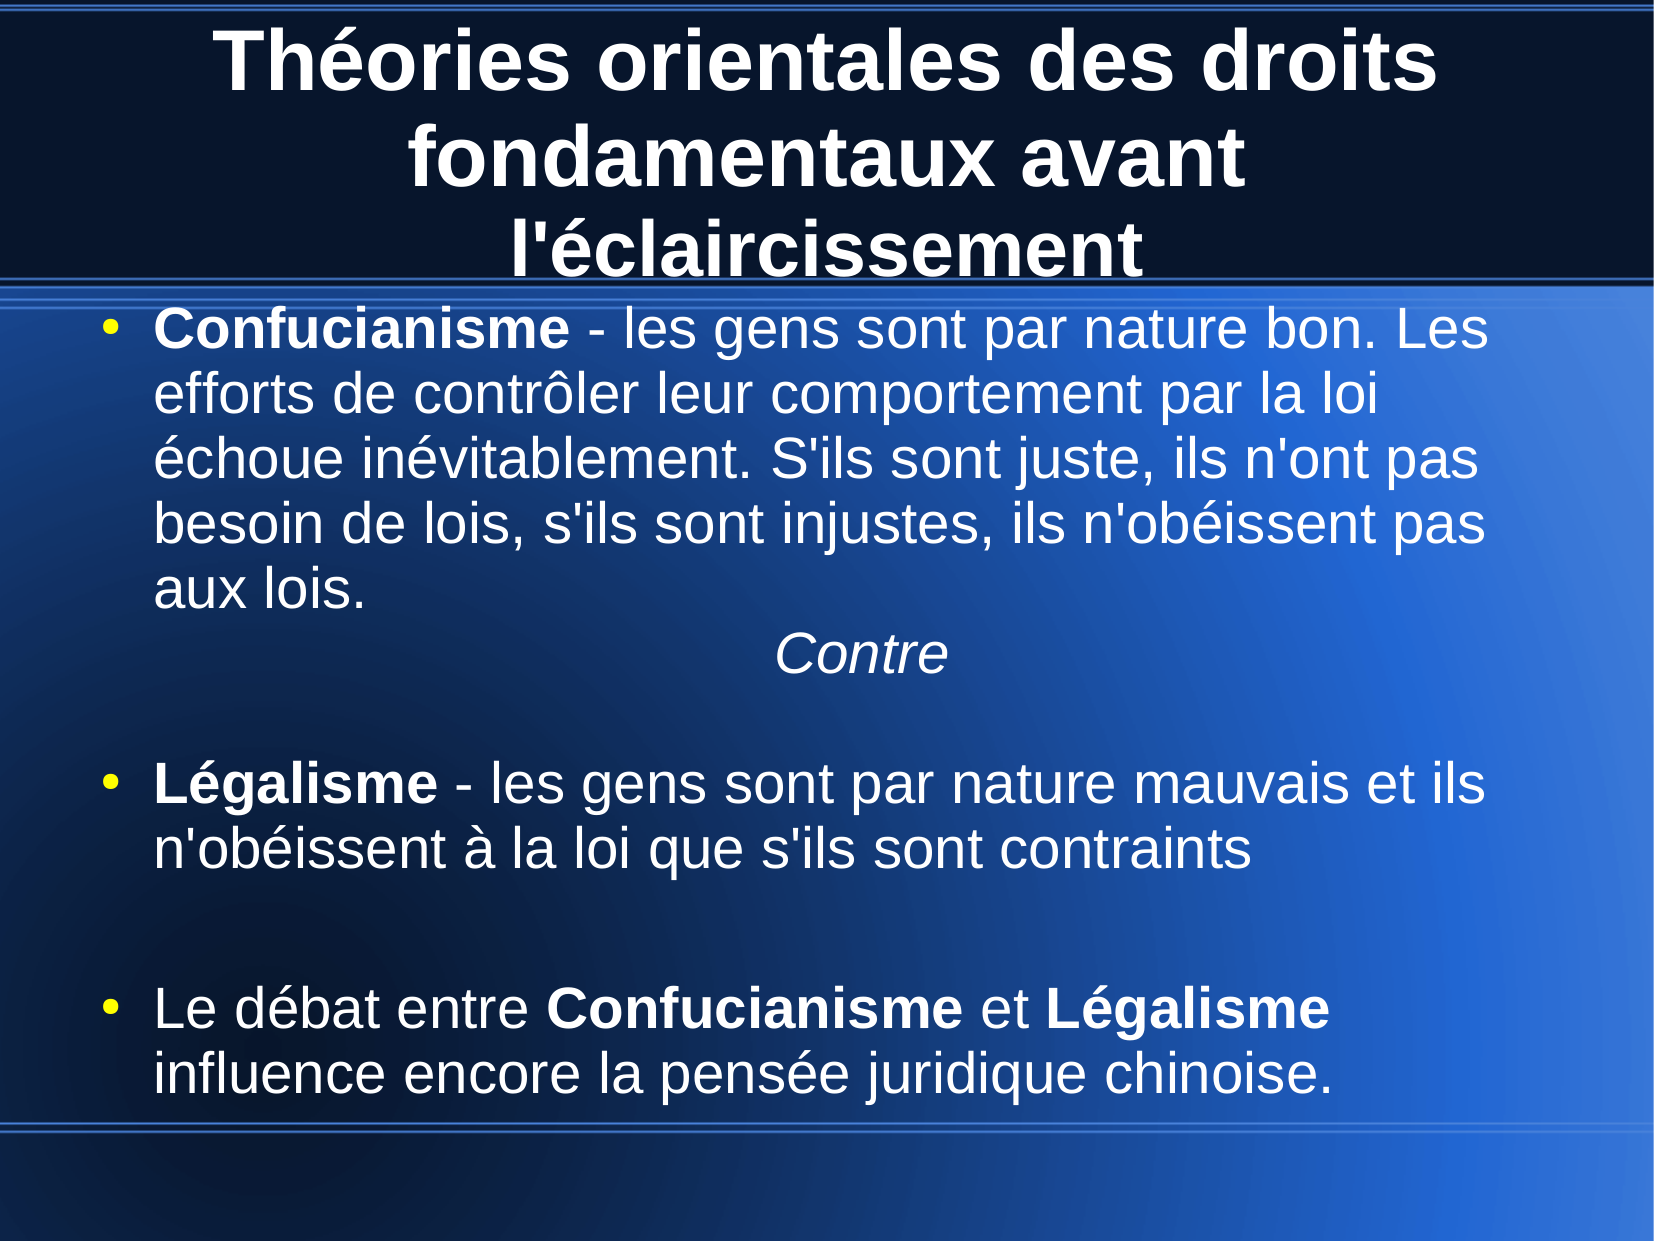

# Théories orientales des droits fondamentaux avant l'éclaircissement
Confucianisme - les gens sont par nature bon. Les efforts de contrôler leur comportement par la loi échoue inévitablement. S'ils sont juste, ils n'ont pas besoin de lois, s'ils sont injustes, ils n'obéissent pas aux lois.
Contre
Légalisme - les gens sont par nature mauvais et ils n'obéissent à la loi que s'ils sont contraints
Le débat entre Confucianisme et Légalisme influence encore la pensée juridique chinoise.